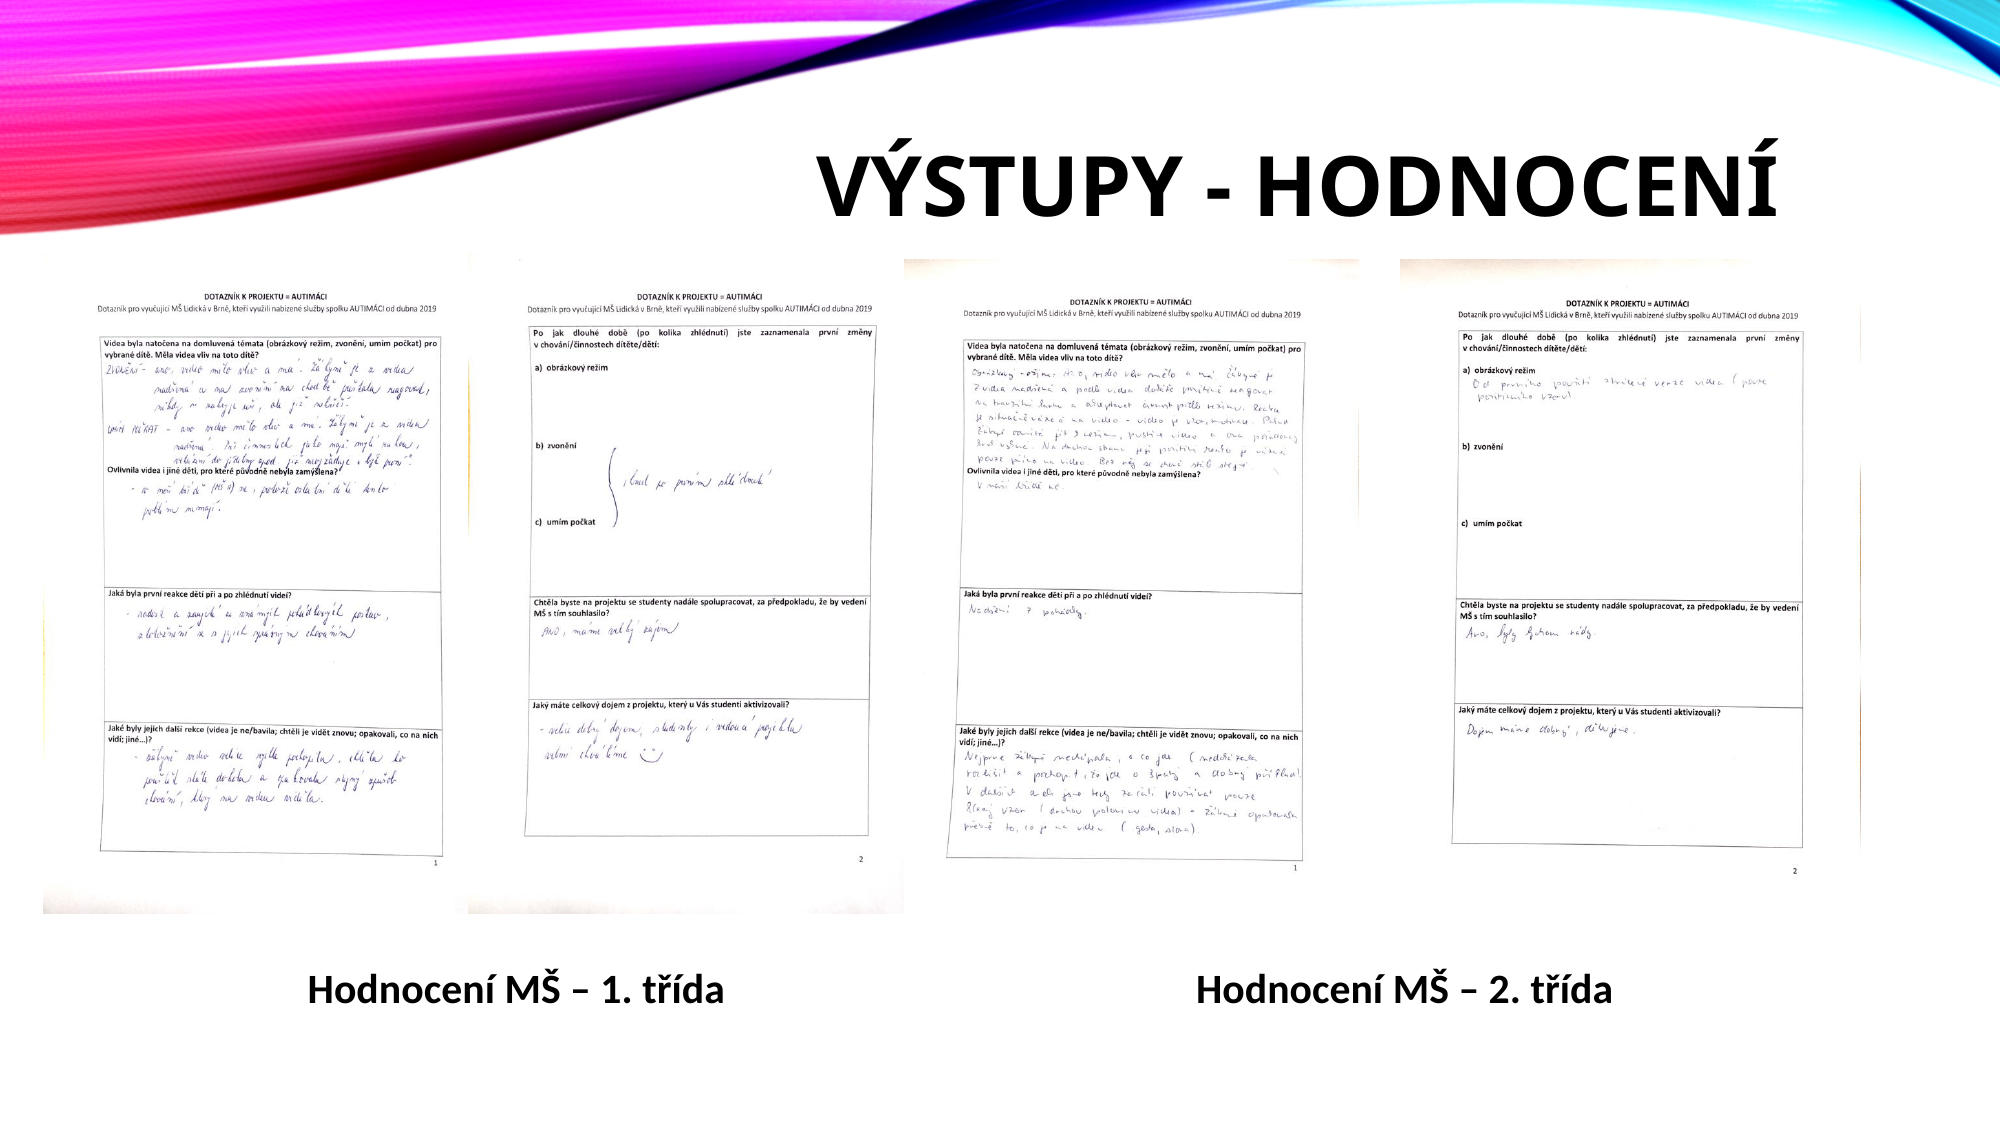

# Výstupy - hodnocení
Hodnocení MŠ – 1. třída
Hodnocení MŠ – 2. třída